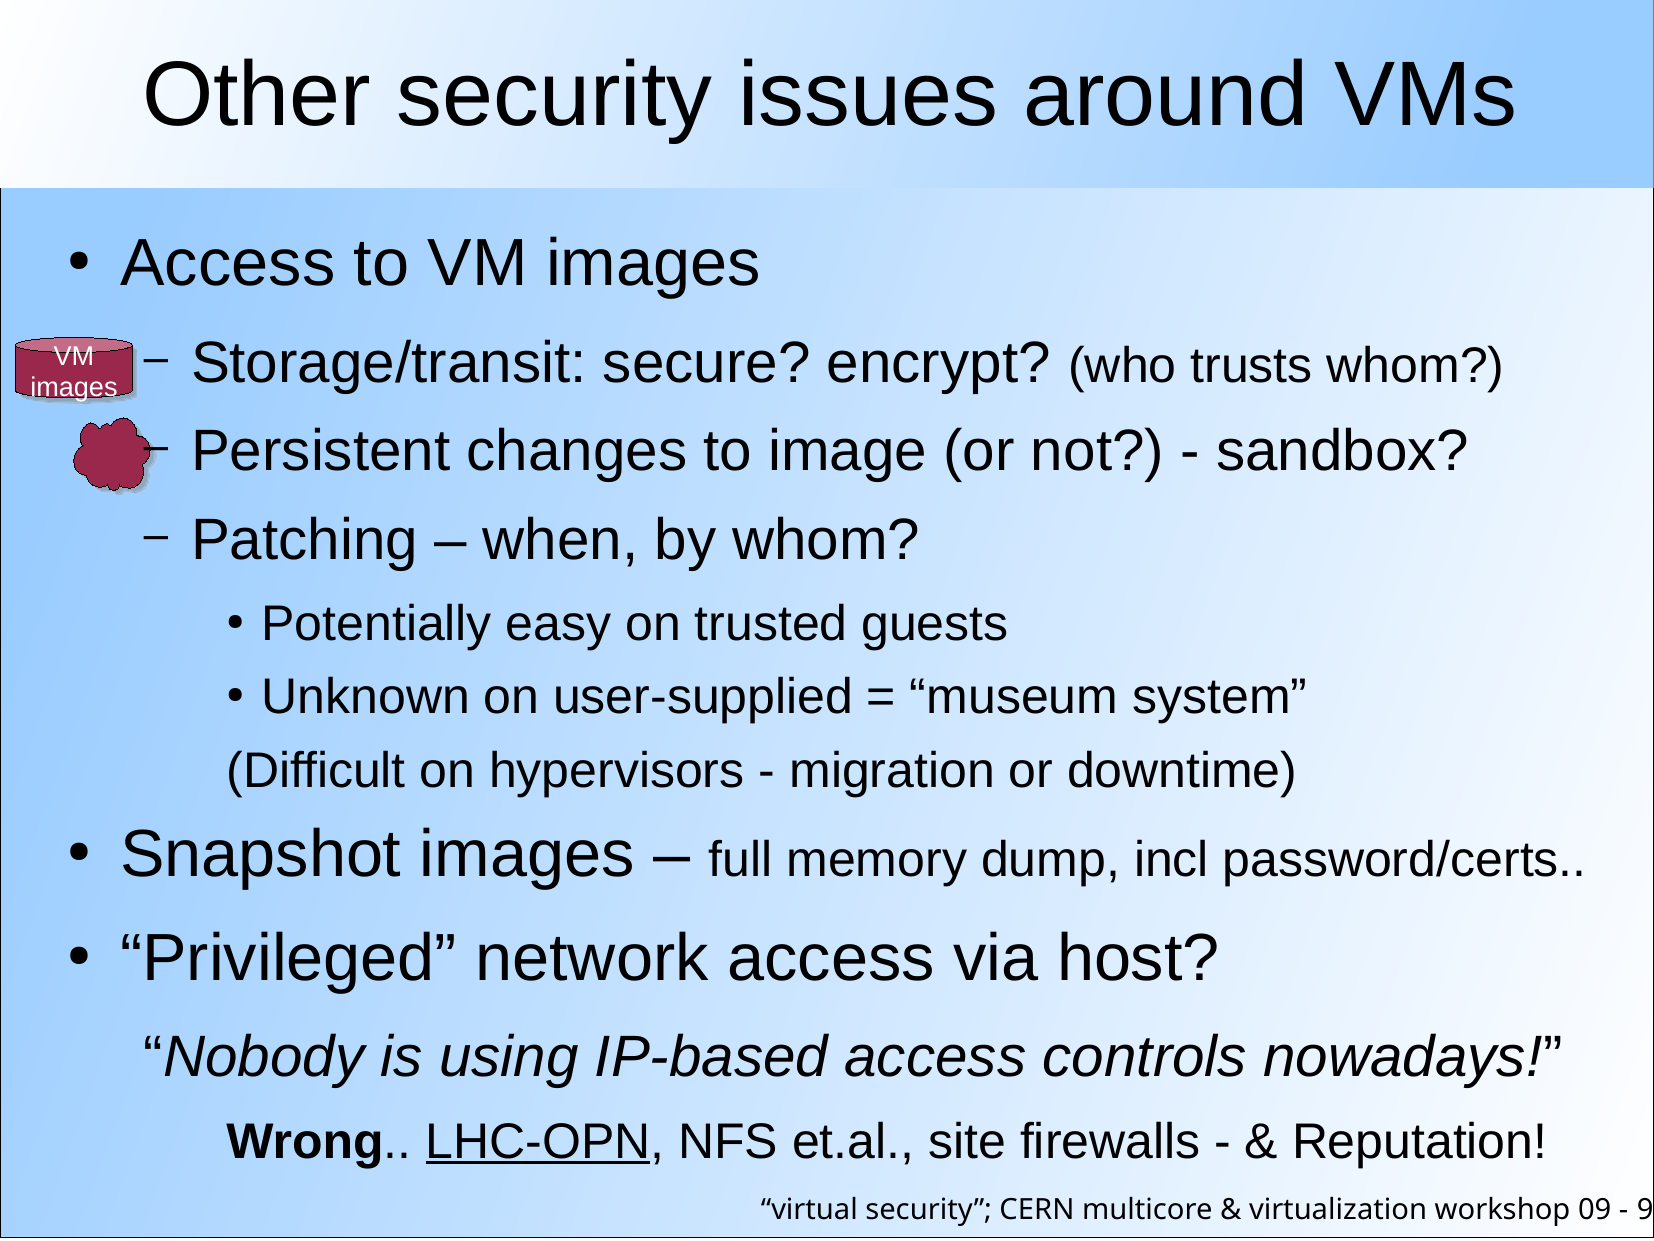

# Other security issues around VMs
Access to VM images
Storage/transit: secure? encrypt? (who trusts whom?)
Persistent changes to image (or not?) - sandbox?
Patching – when, by whom?
Potentially easy on trusted guests
Unknown on user-supplied = “museum system”
(Difficult on hypervisors - migration or downtime)
Snapshot images – full memory dump, incl password/certs..
“Privileged” network access via host?
“Nobody is using IP-based access controls nowadays!”
Wrong.. LHC-OPN, NFS et.al., site firewalls - & Reputation!
VM
images
9